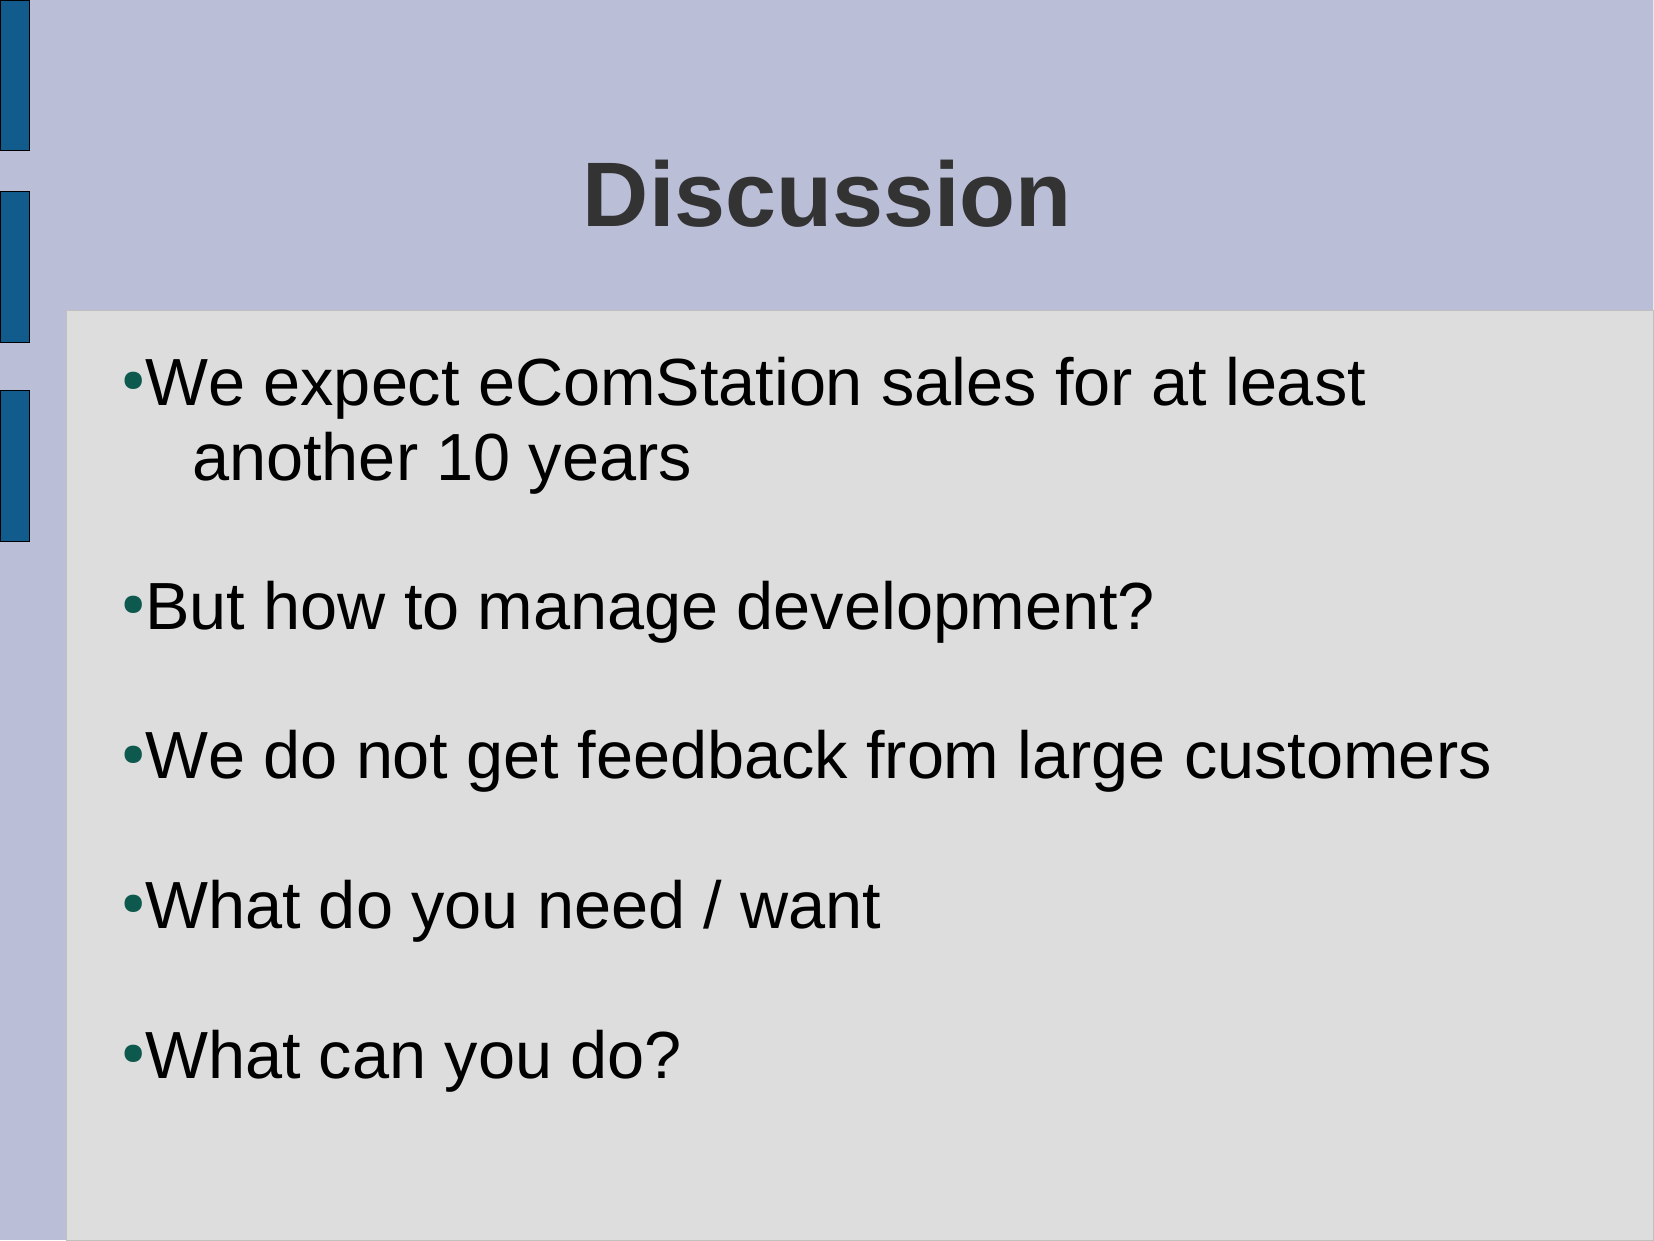

# Discussion
We expect eComStation sales for at least another 10 years
But how to manage development?
We do not get feedback from large customers
What do you need / want
What can you do?